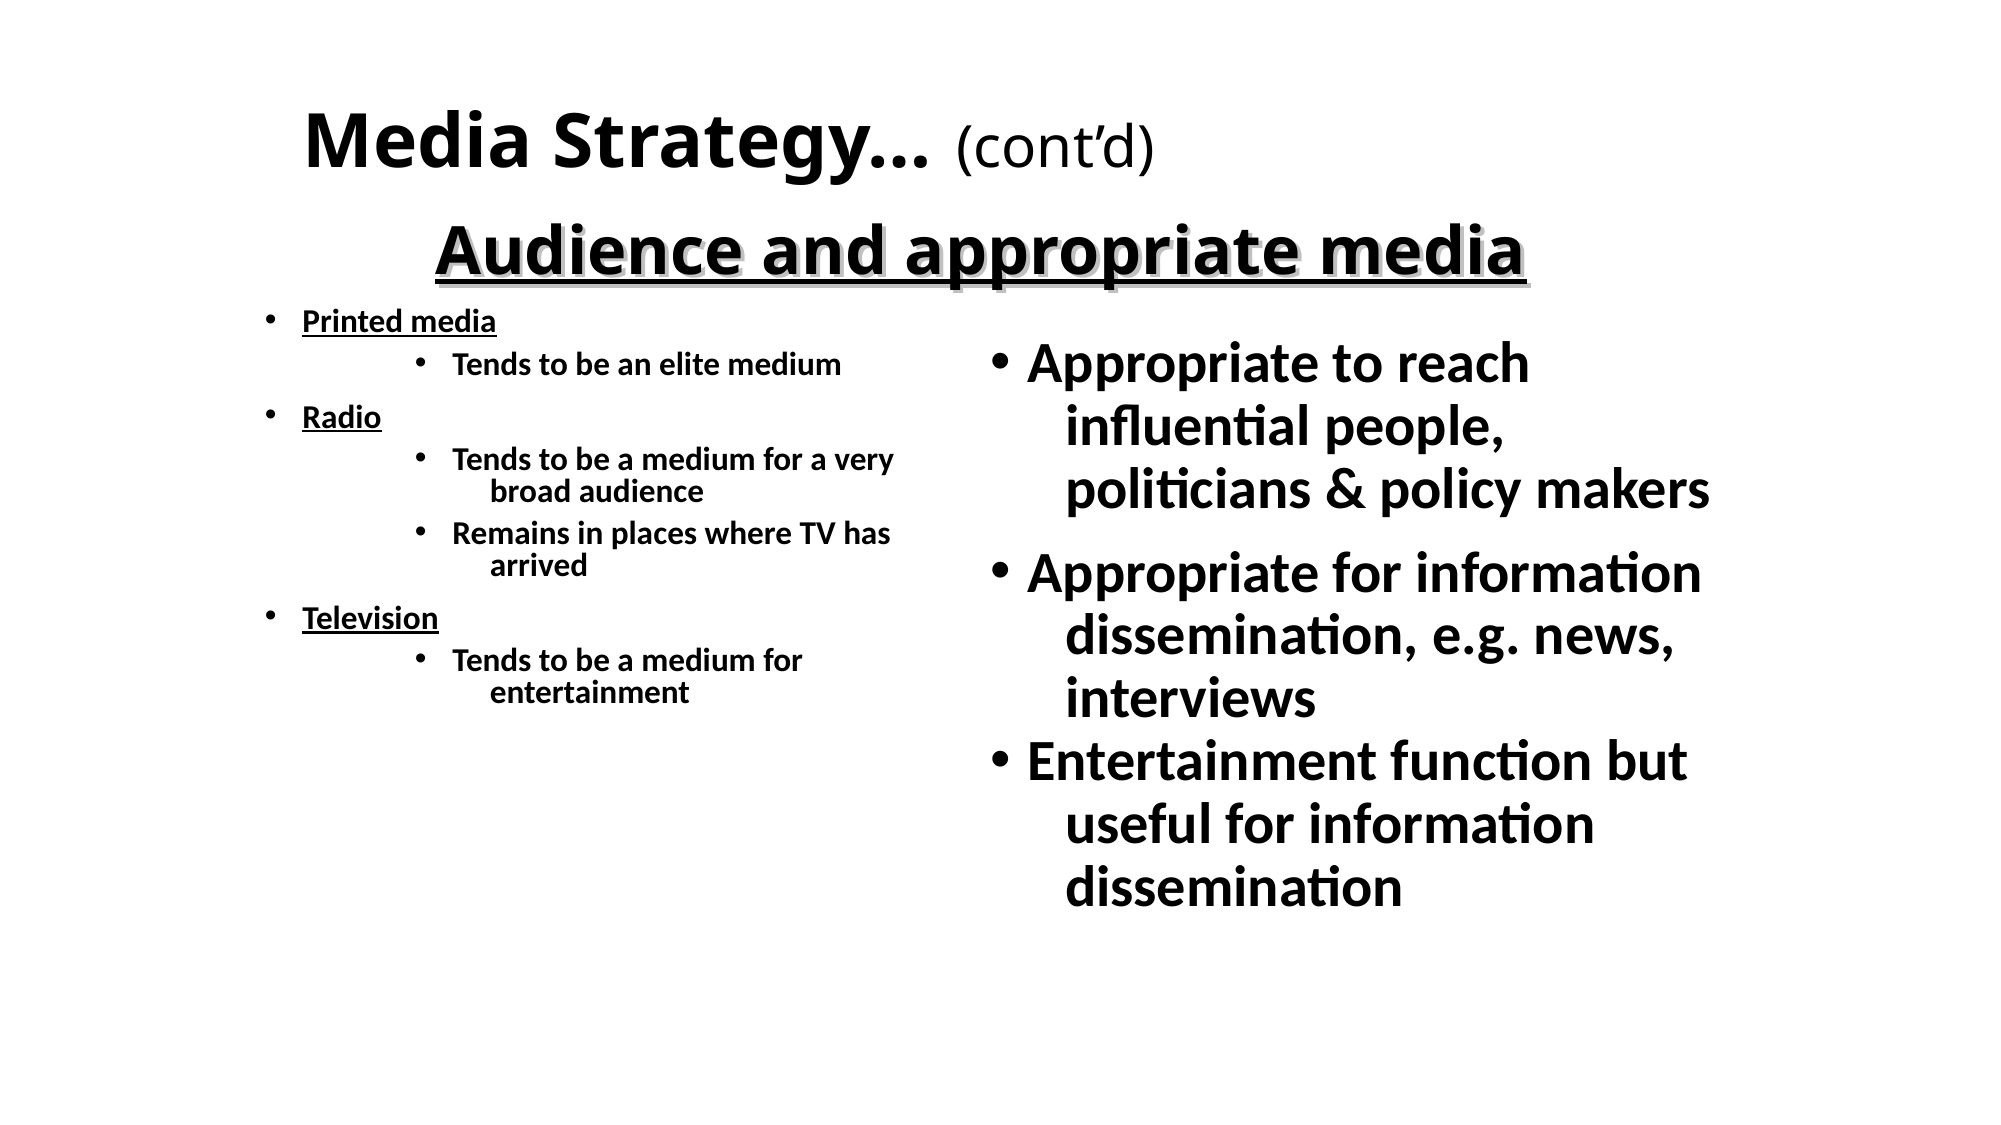

# Media Strategy… (cont’d)
Audience and appropriate media
Printed media
Tends to be an elite medium
Radio
Tends to be a medium for a very broad audience
Remains in places where TV has arrived
Television
Tends to be a medium for entertainment
Appropriate to reach influential people, politicians & policy makers
Appropriate for information dissemination, e.g. news, interviews
Entertainment function but useful for information dissemination